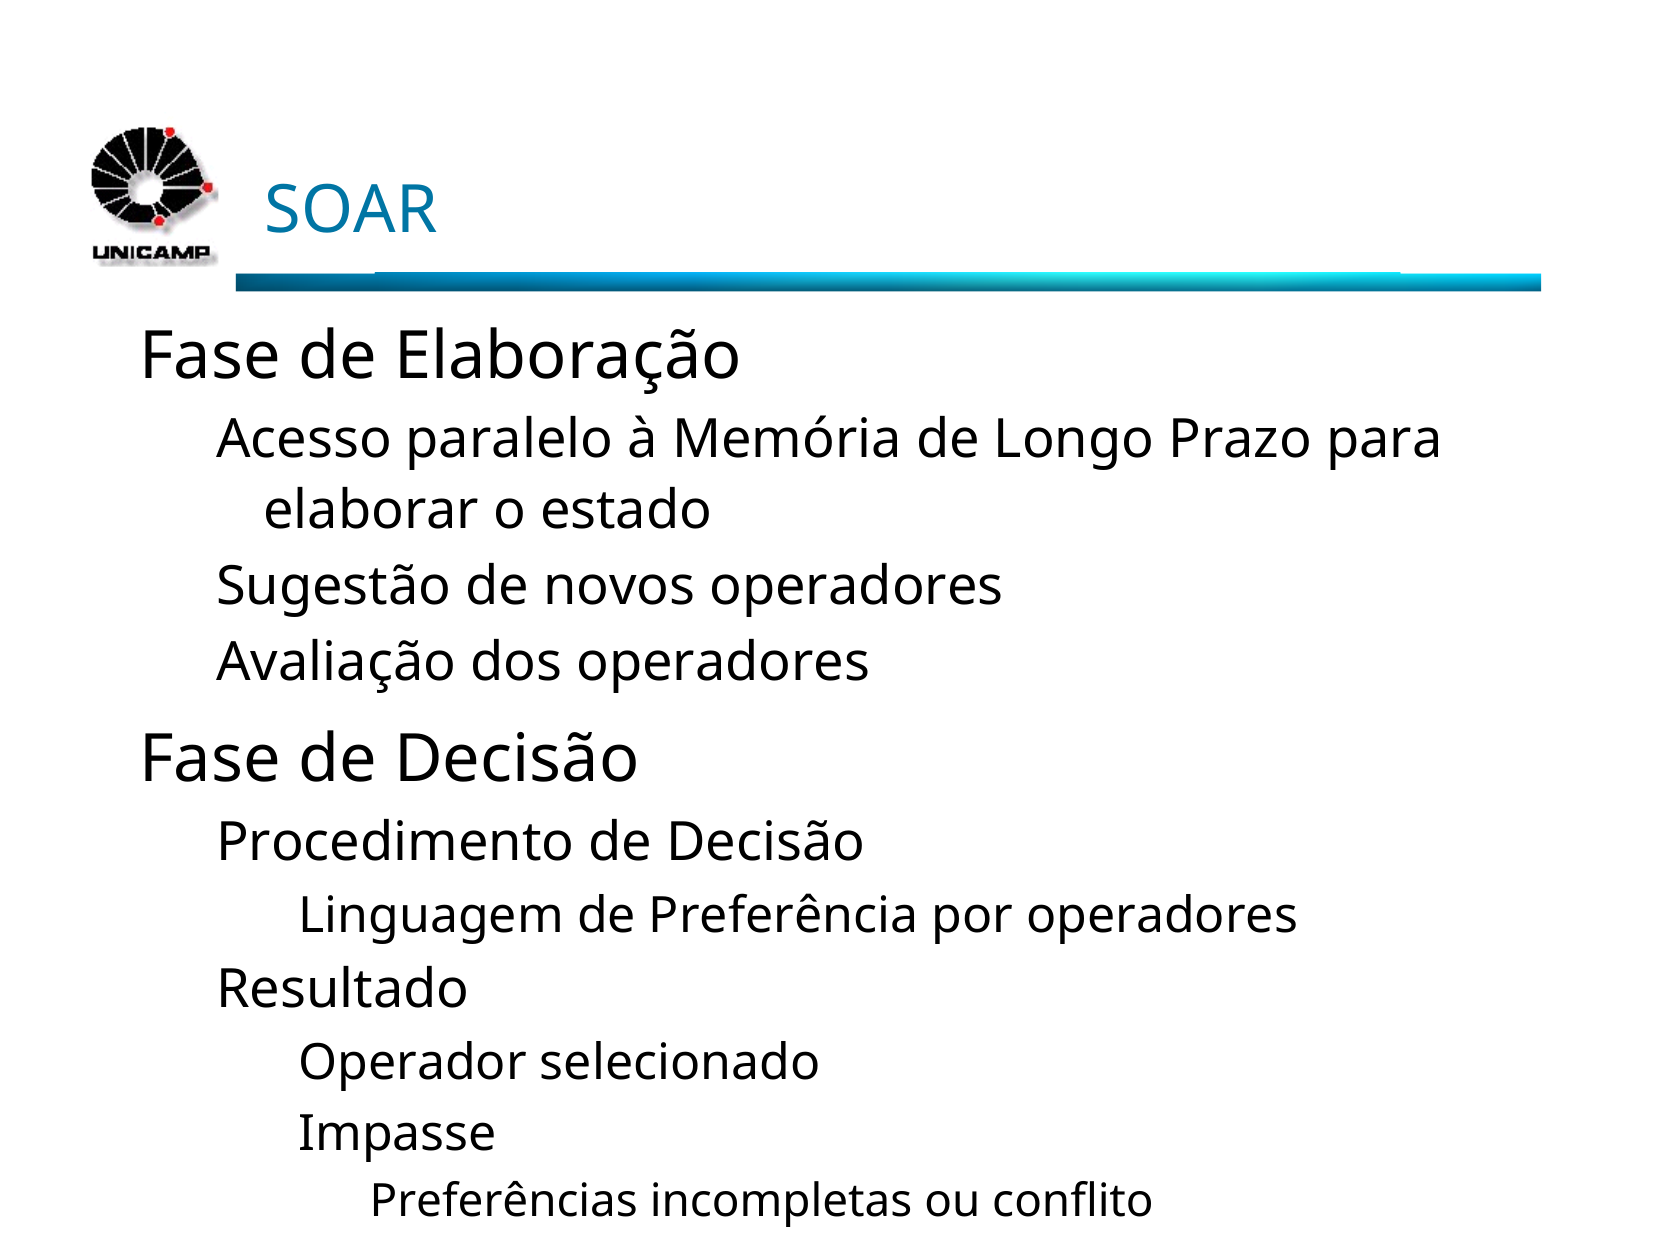

# SOAR
Fase de Elaboração
Acesso paralelo à Memória de Longo Prazo para elaborar o estado
Sugestão de novos operadores
Avaliação dos operadores
Fase de Decisão
Procedimento de Decisão
Linguagem de Preferência por operadores
Resultado
Operador selecionado
Impasse
Preferências incompletas ou conflito